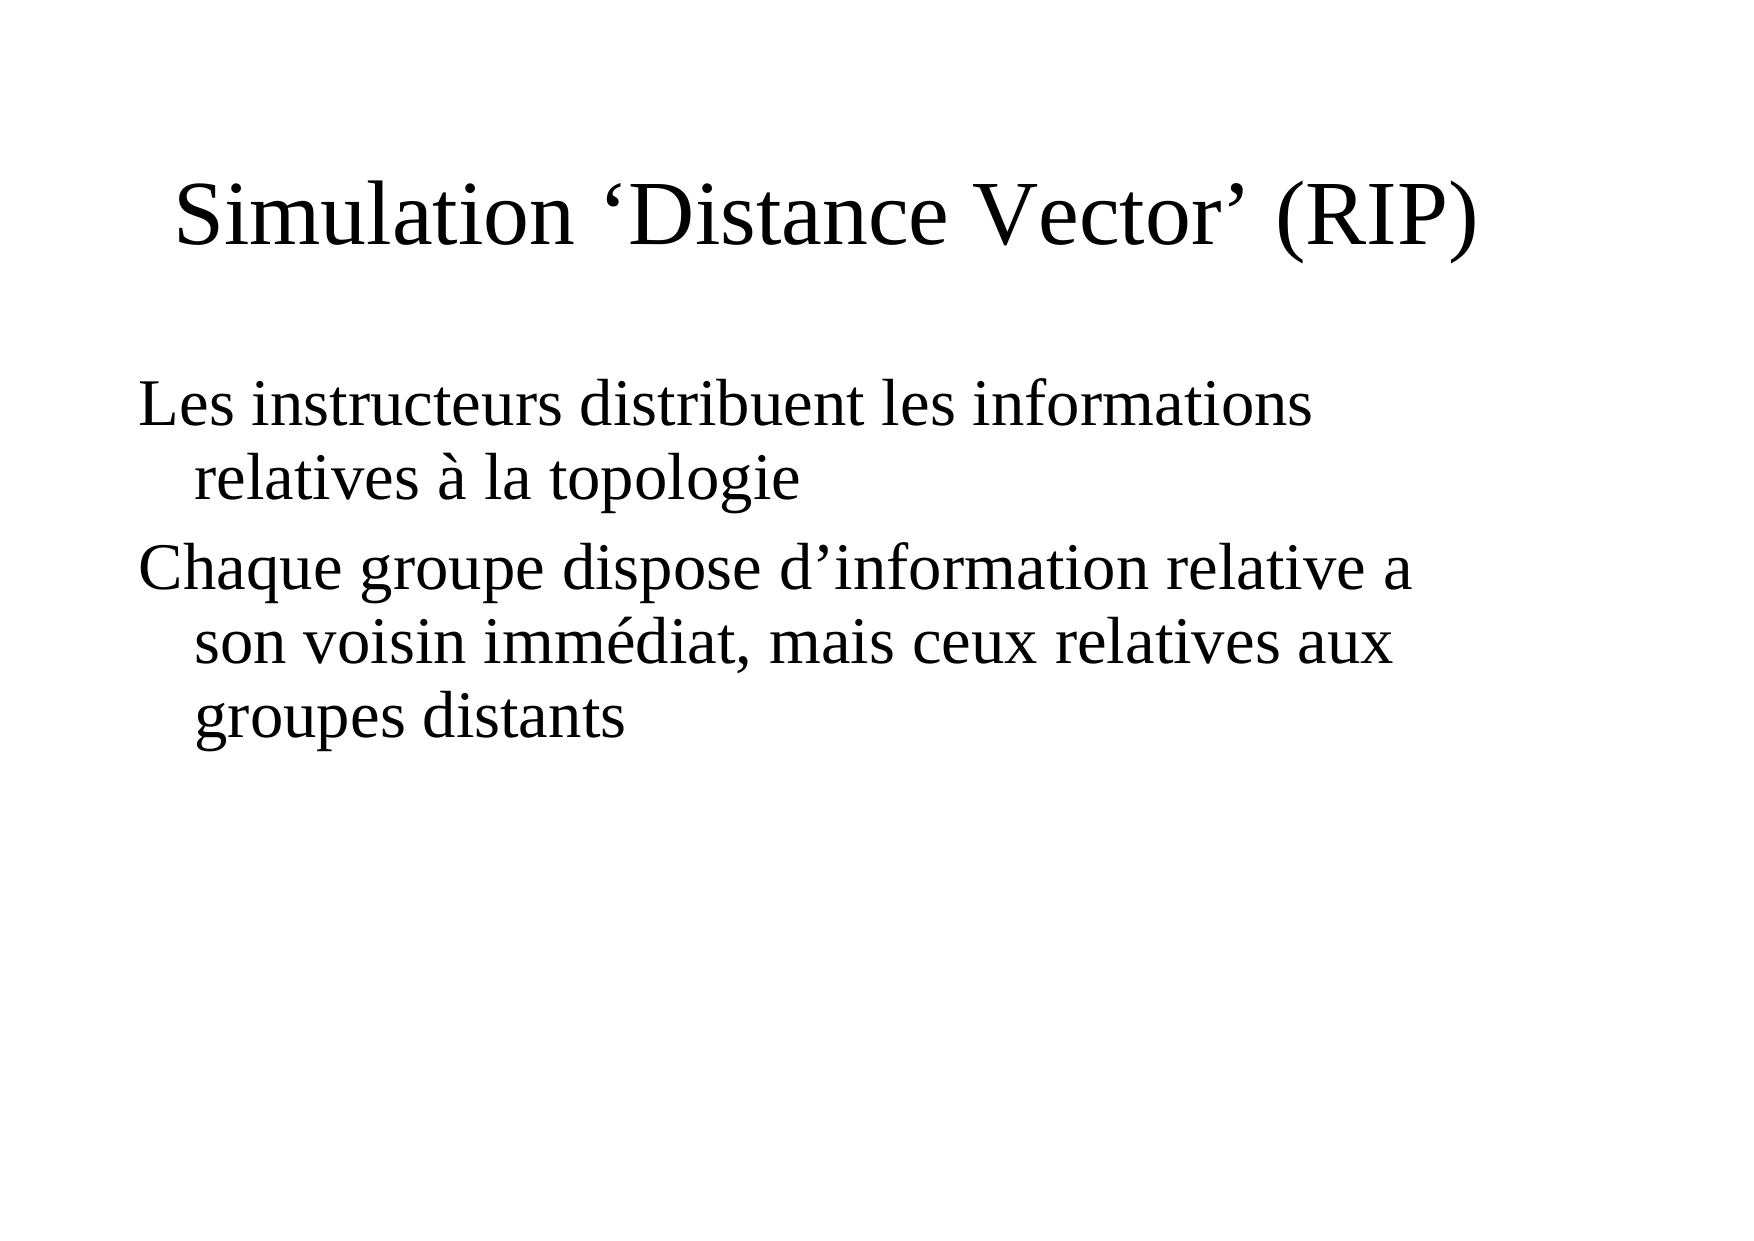

# Simulation ‘Distance Vector’ (RIP)
Les instructeurs distribuent les informations relatives à la topologie
Chaque groupe dispose d’information relative a son voisin immédiat, mais ceux relatives aux groupes distants